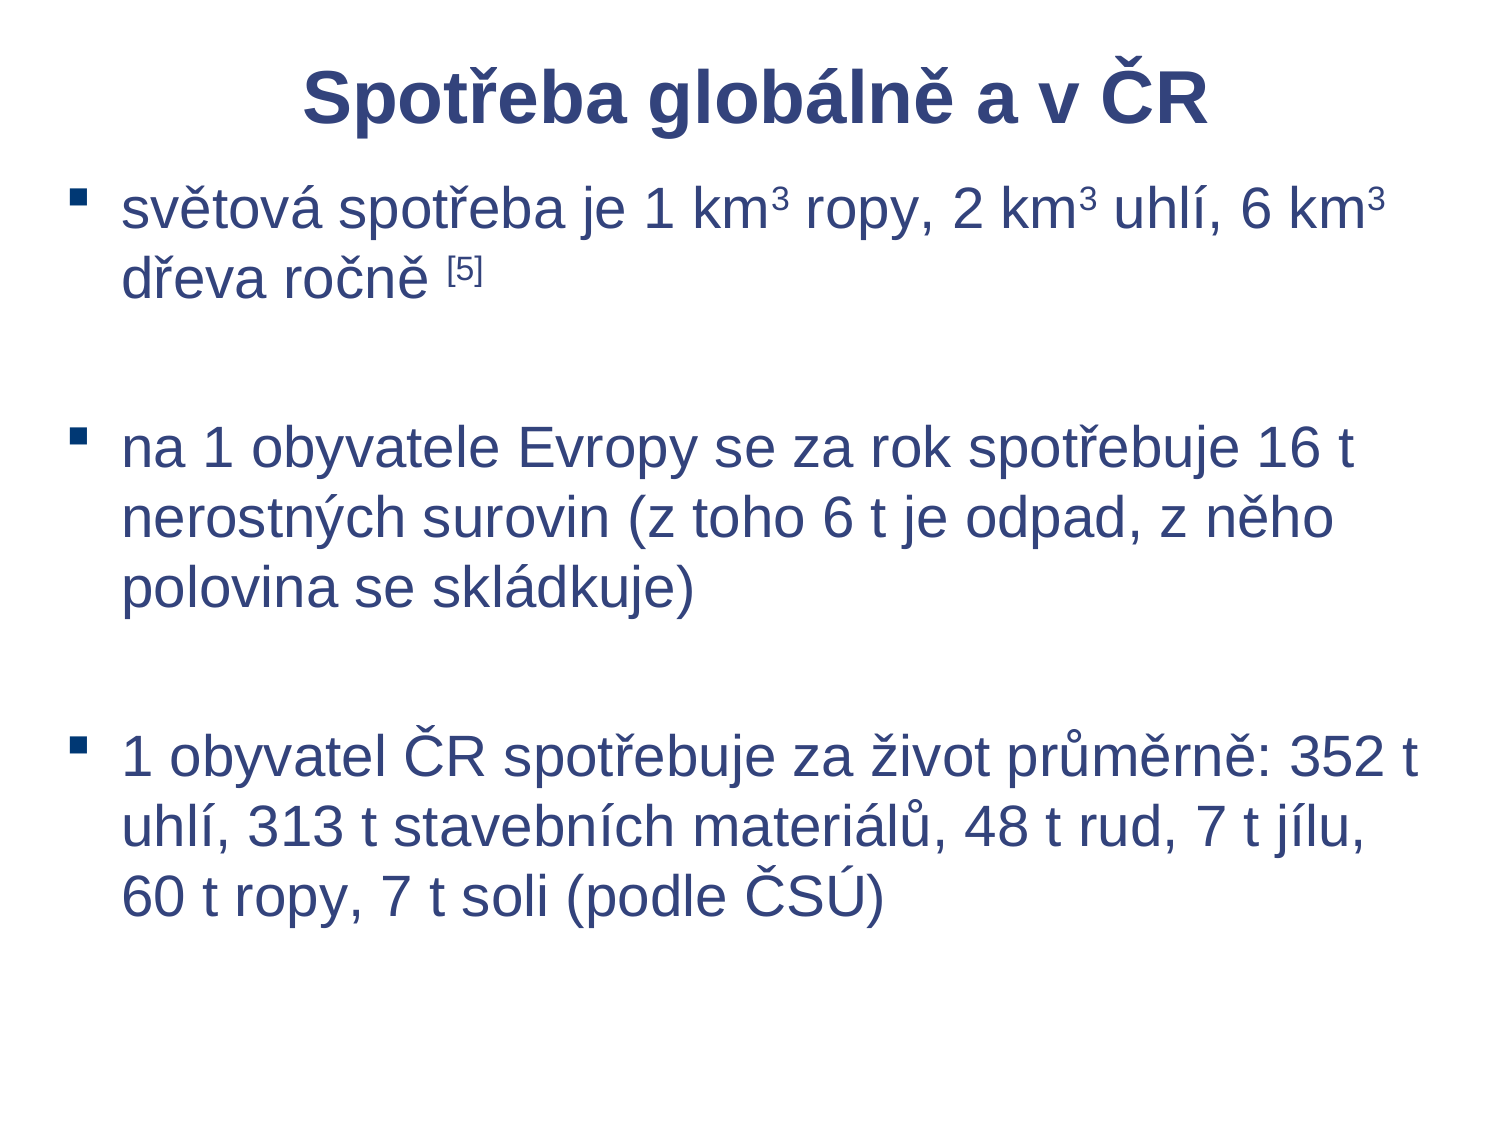

# Spotřeba globálně a v ČR
světová spotřeba je 1 km3 ropy, 2 km3 uhlí, 6 km3 dřeva ročně [5]
na 1 obyvatele Evropy se za rok spotřebuje 16 t nerostných surovin (z toho 6 t je odpad, z něho polovina se skládkuje)
1 obyvatel ČR spotřebuje za život průměrně: 352 t uhlí, 313 t stavebních materiálů, 48 t rud, 7 t jílu, 60 t ropy, 7 t soli (podle ČSÚ)